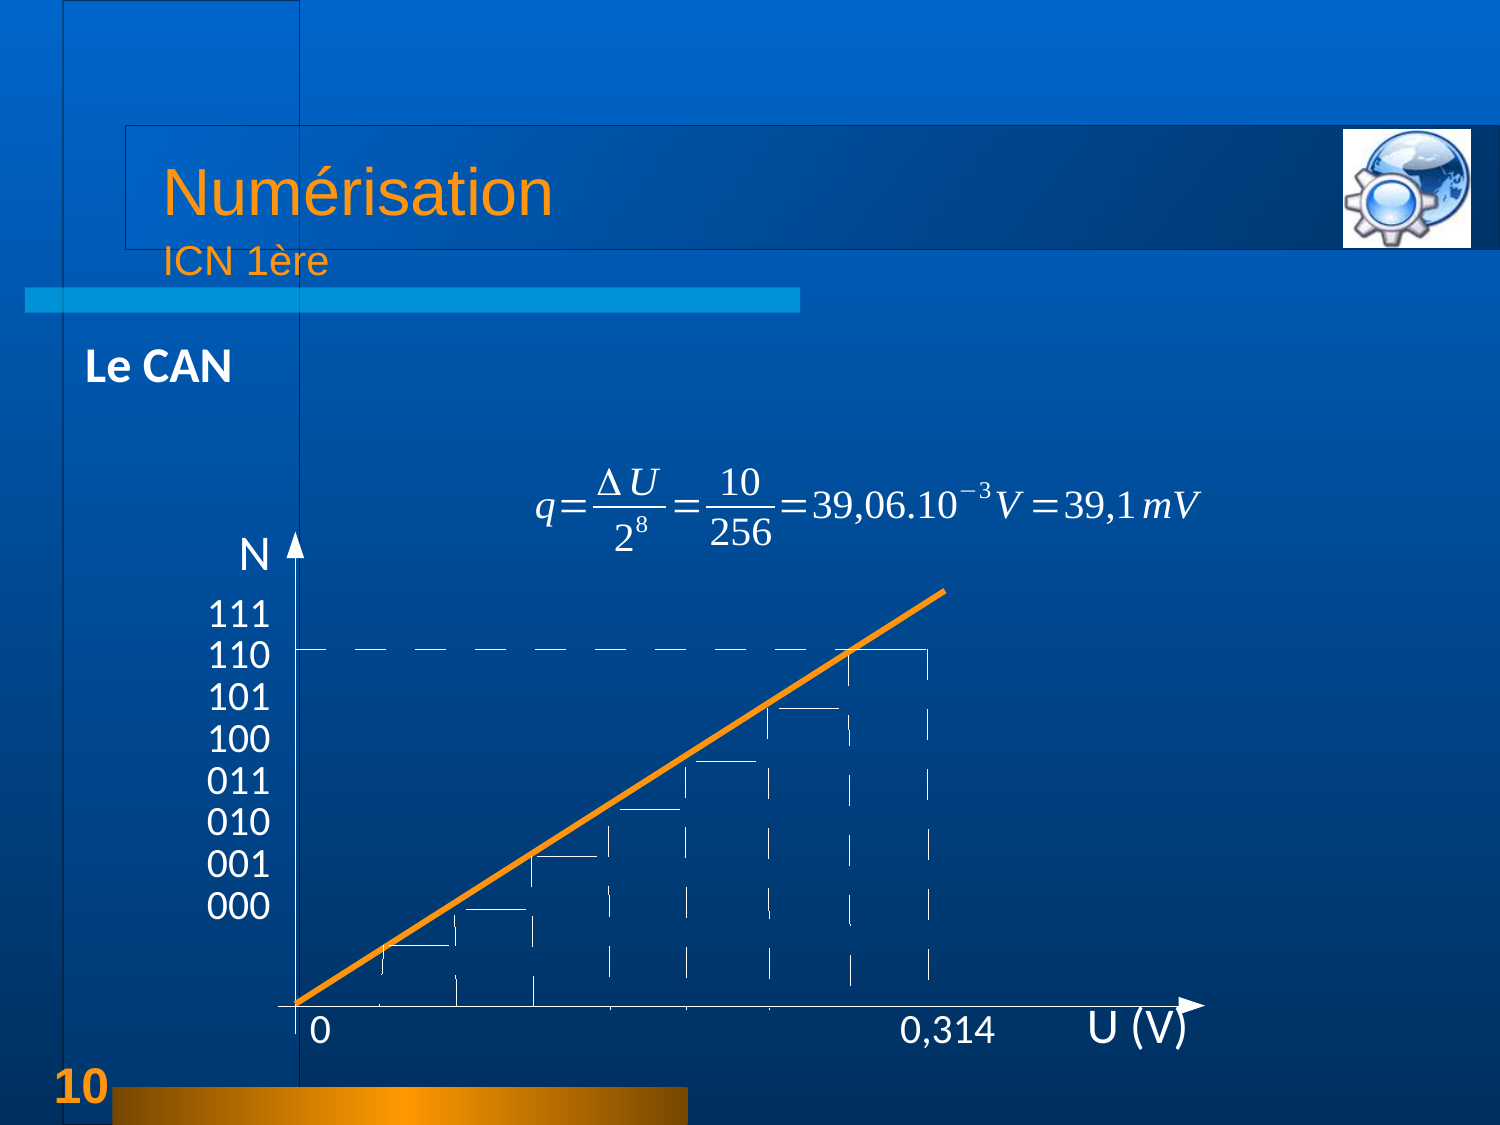

Le CAN
N
111
110
101
100
011
 010
001
000
0 0,314 U (V)